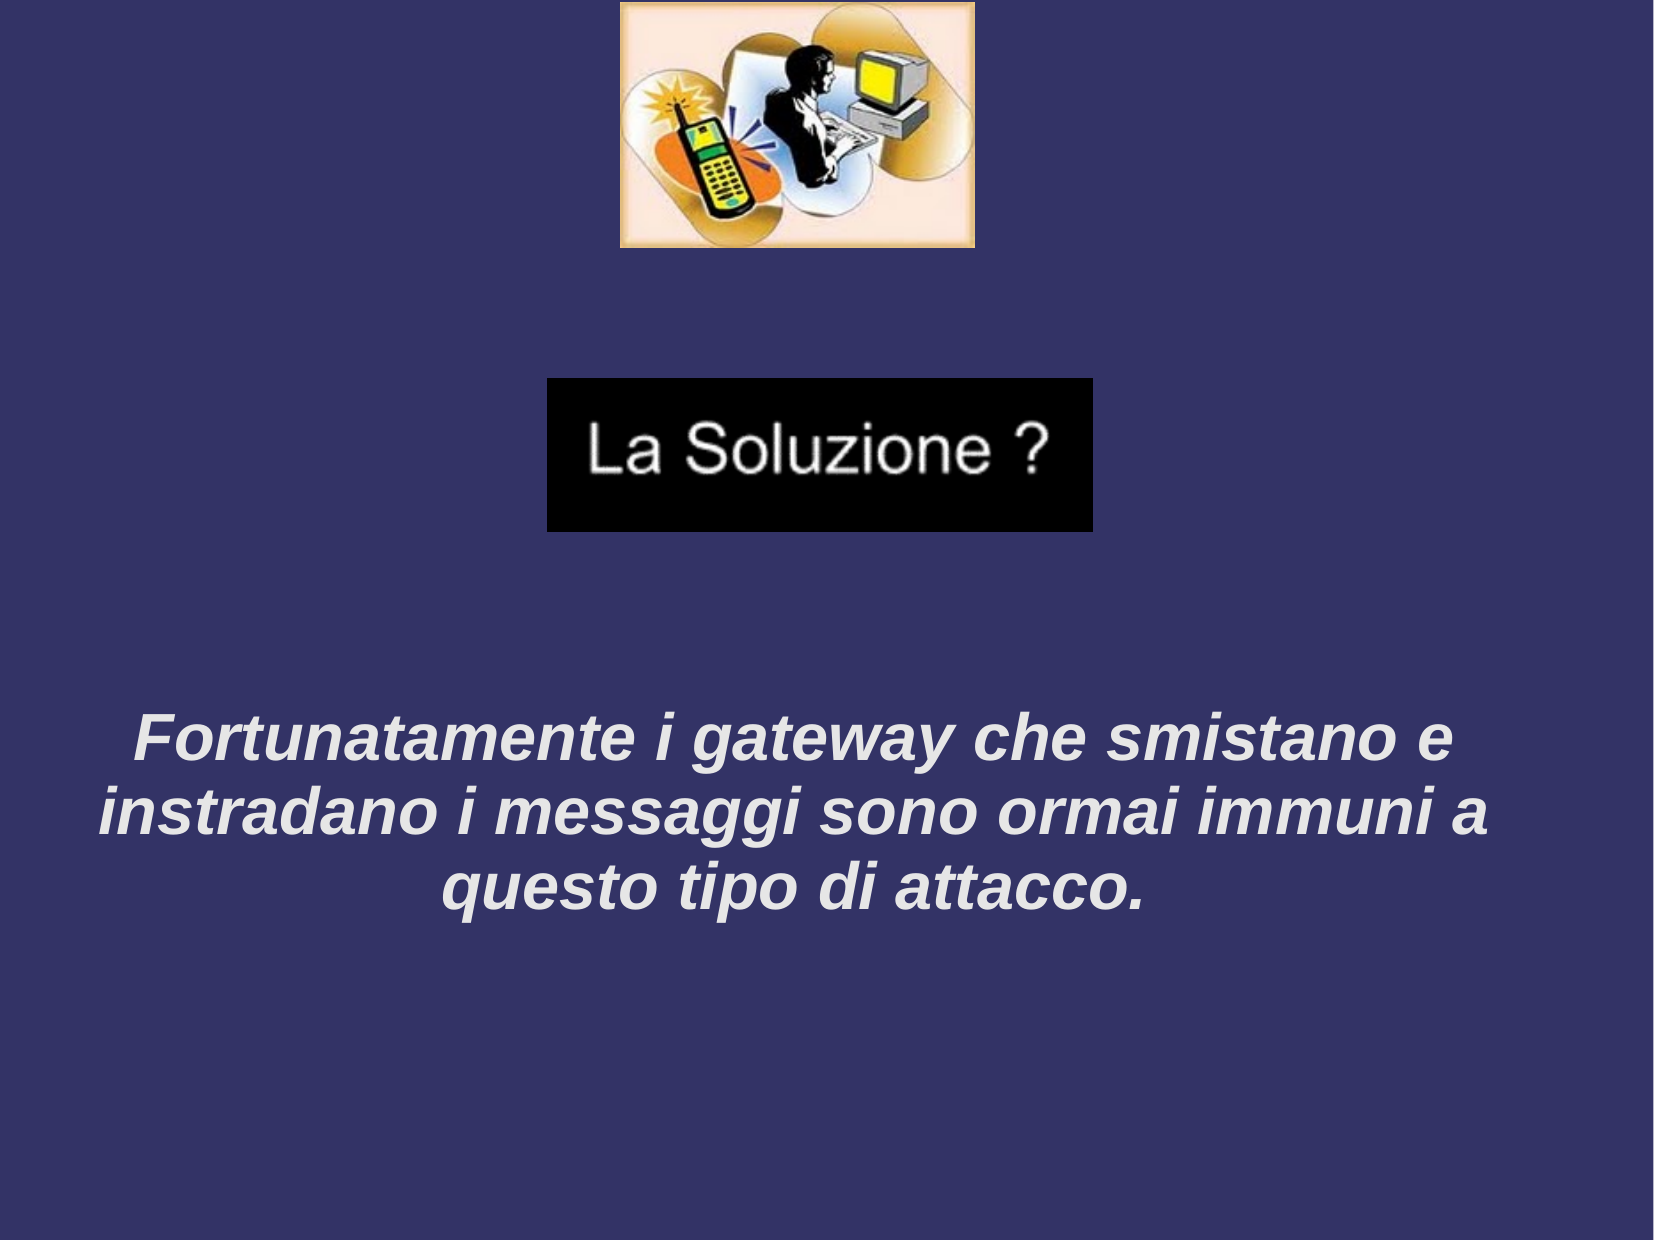

# Fortunatamente i gateway che smistano e instradano i messaggi sono ormai immuni a questo tipo di attacco.